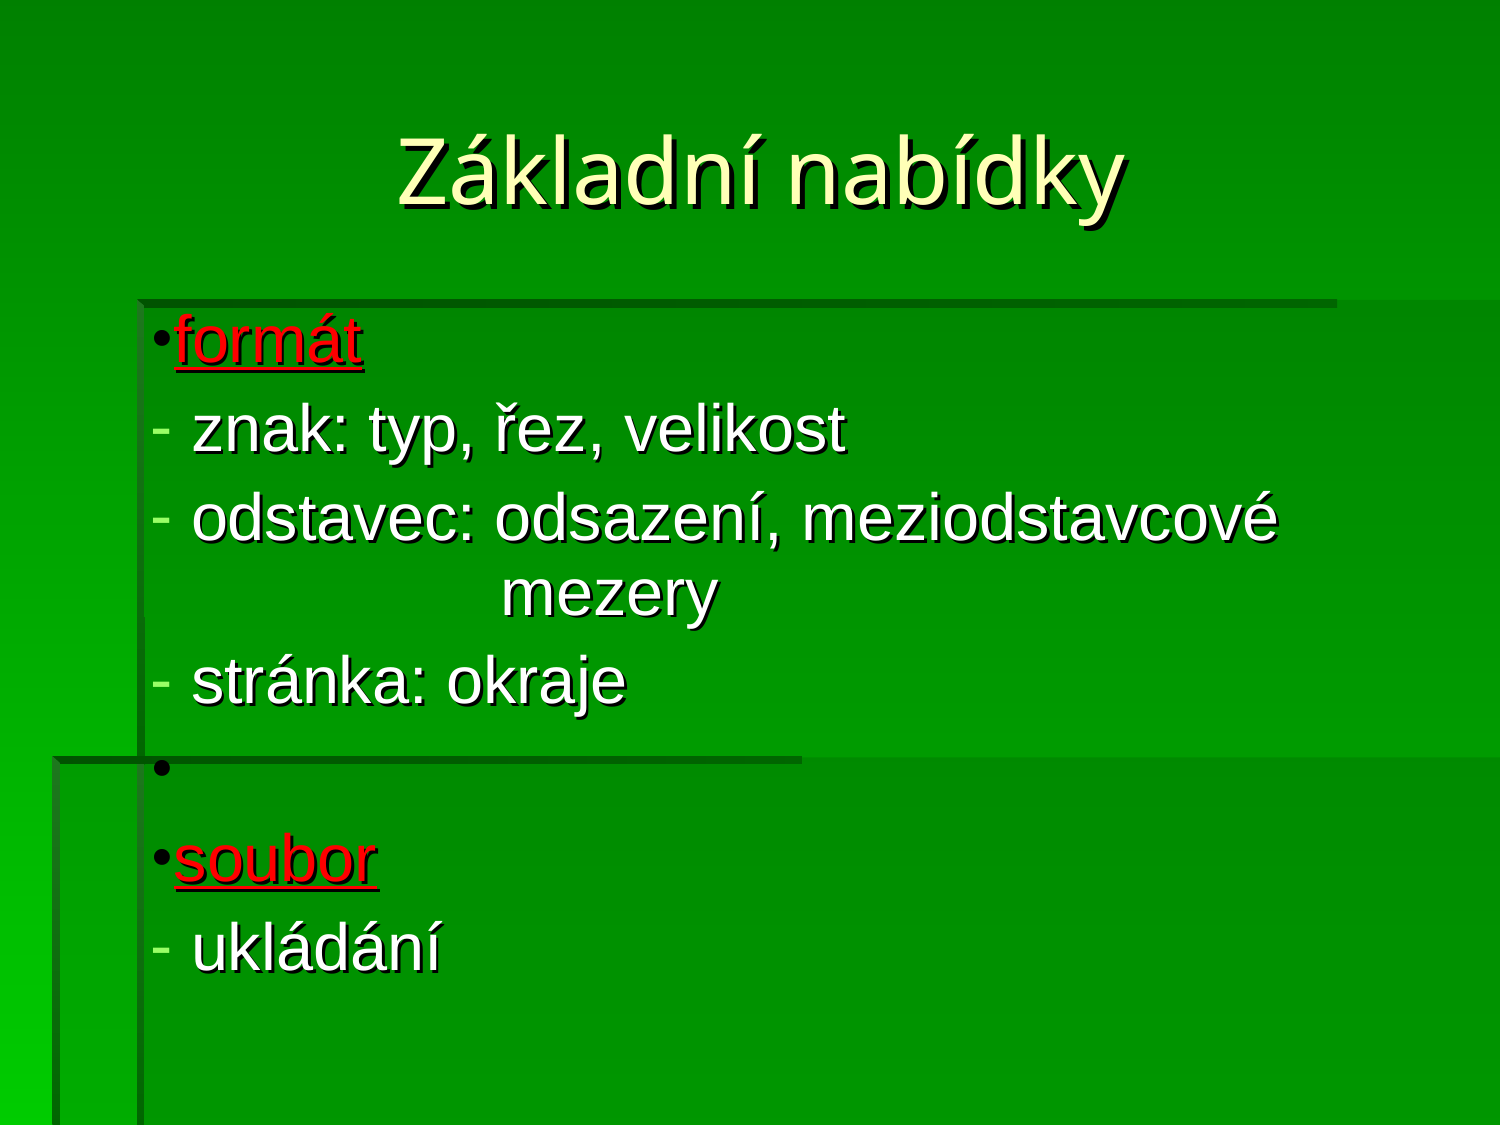

# Základní nabídky
formát
 znak: typ, řez, velikost
 odstavec: odsazení, meziodstavcové
 mezery
 stránka: okraje
soubor
 ukládání